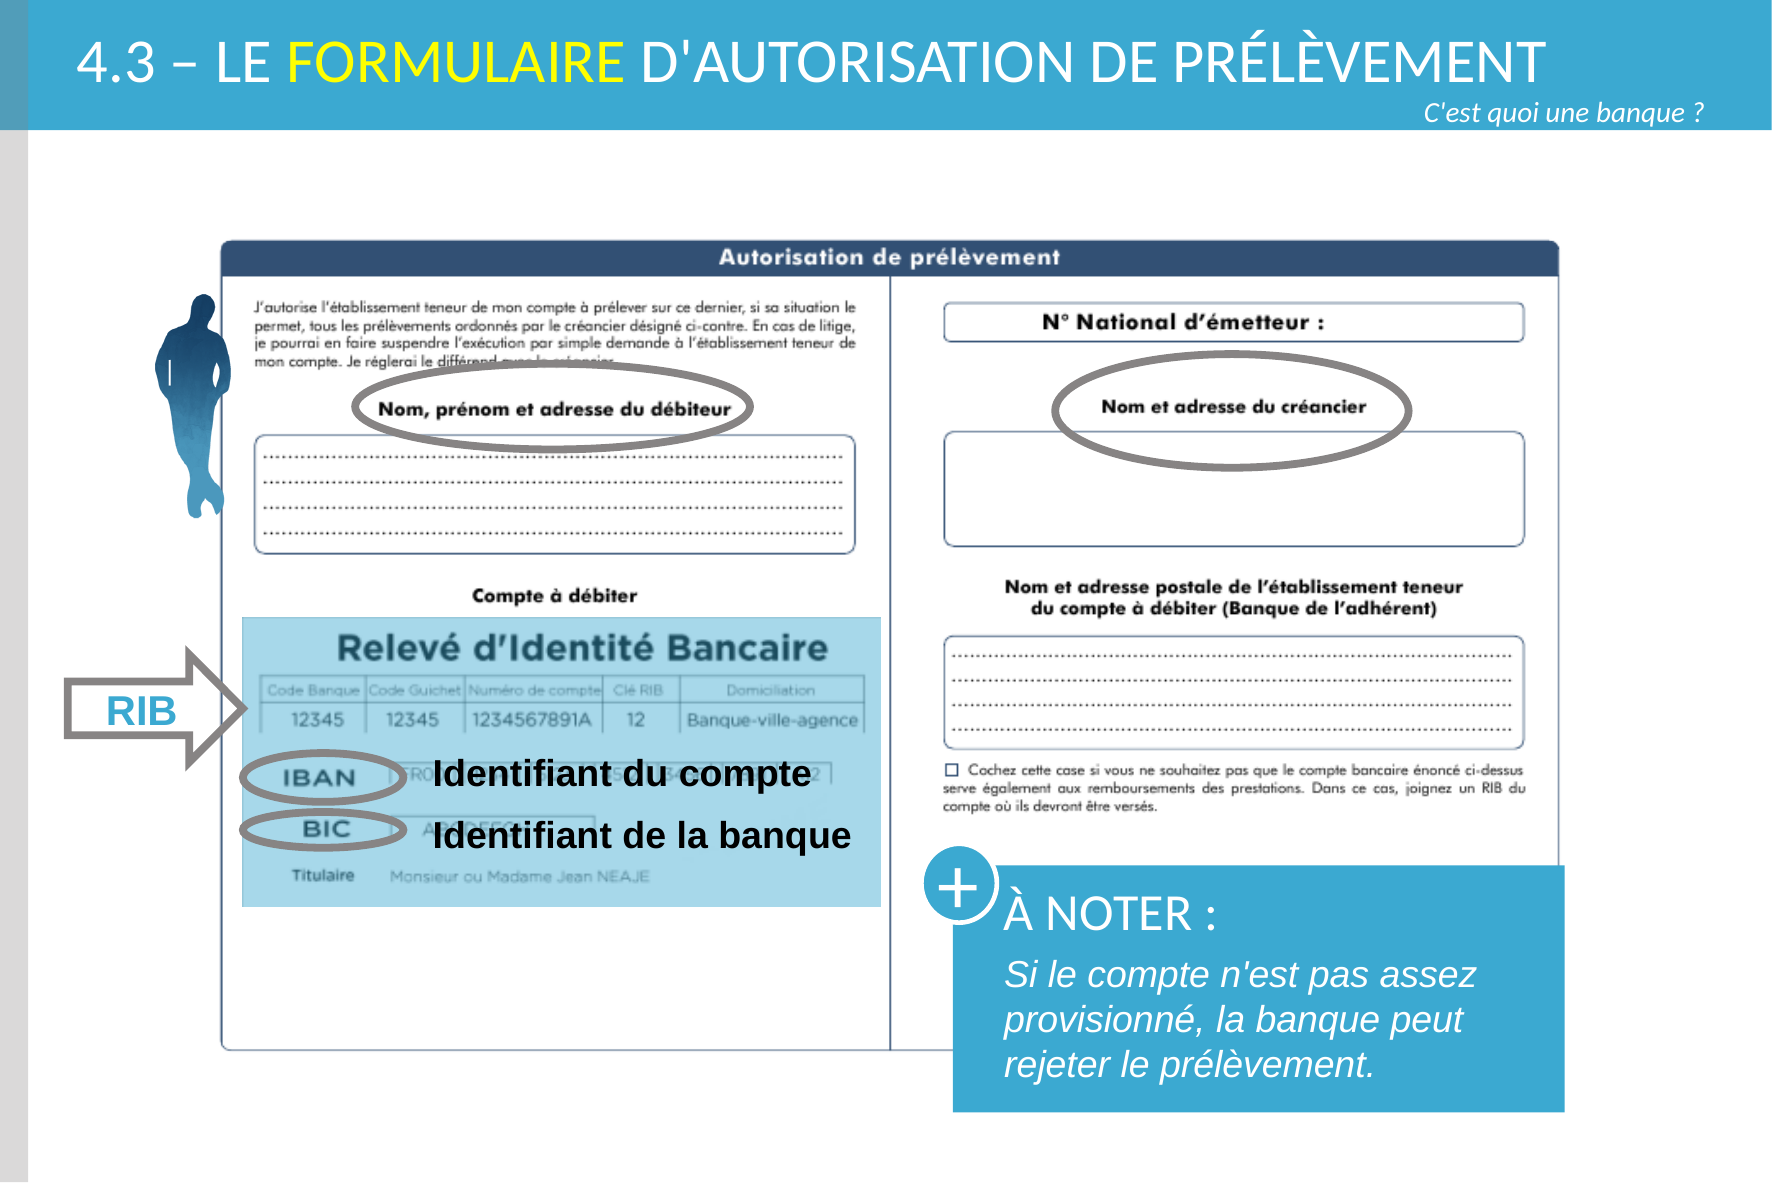

# 4.3 – LE FORMULAIRE D'AUTORISATION DE PRÉLÈVEMENT
RIB
Identifiant du compte
Identifiant de la banque
+
À NOTER :
Si le compte n'est pas assez provisionné, la banque peut rejeter le prélèvement.